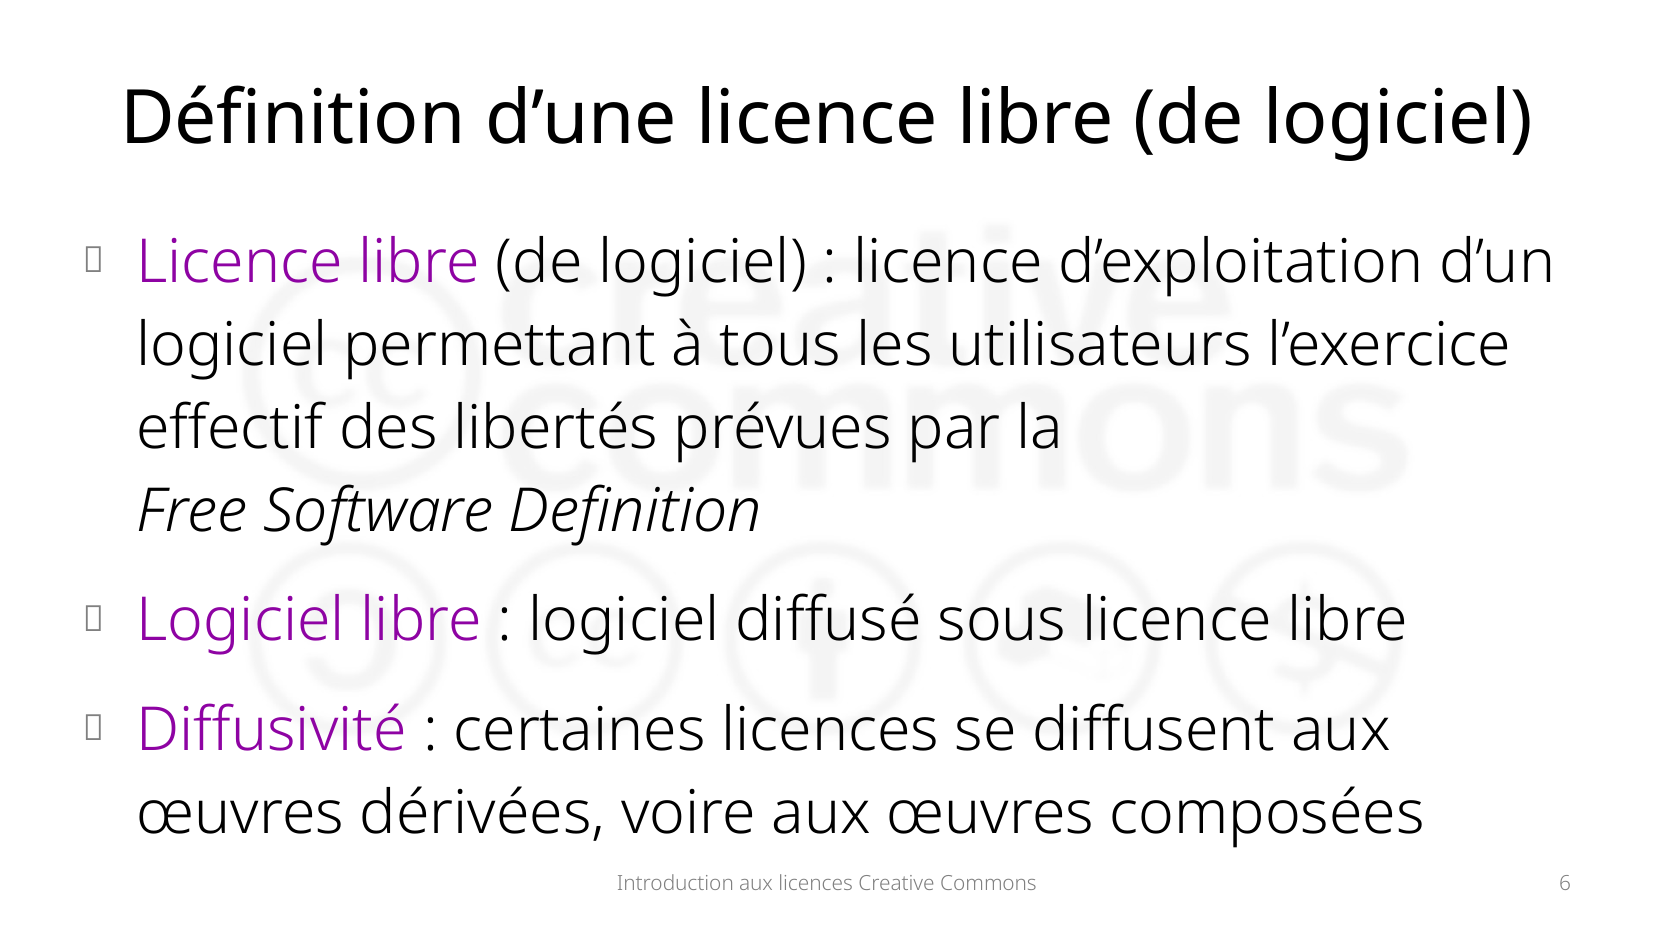

# Définition d’une licence libre (de logiciel)
Licence libre (de logiciel) : licence d’exploitation d’un logiciel permettant à tous les utilisateurs l’exercice effectif des libertés prévues par la
Free Software Definition
Logiciel libre : logiciel diffusé sous licence libre
Diffusivité : certaines licences se diffusent aux œuvres dérivées, voire aux œuvres composées
Introduction aux licences Creative Commons
6